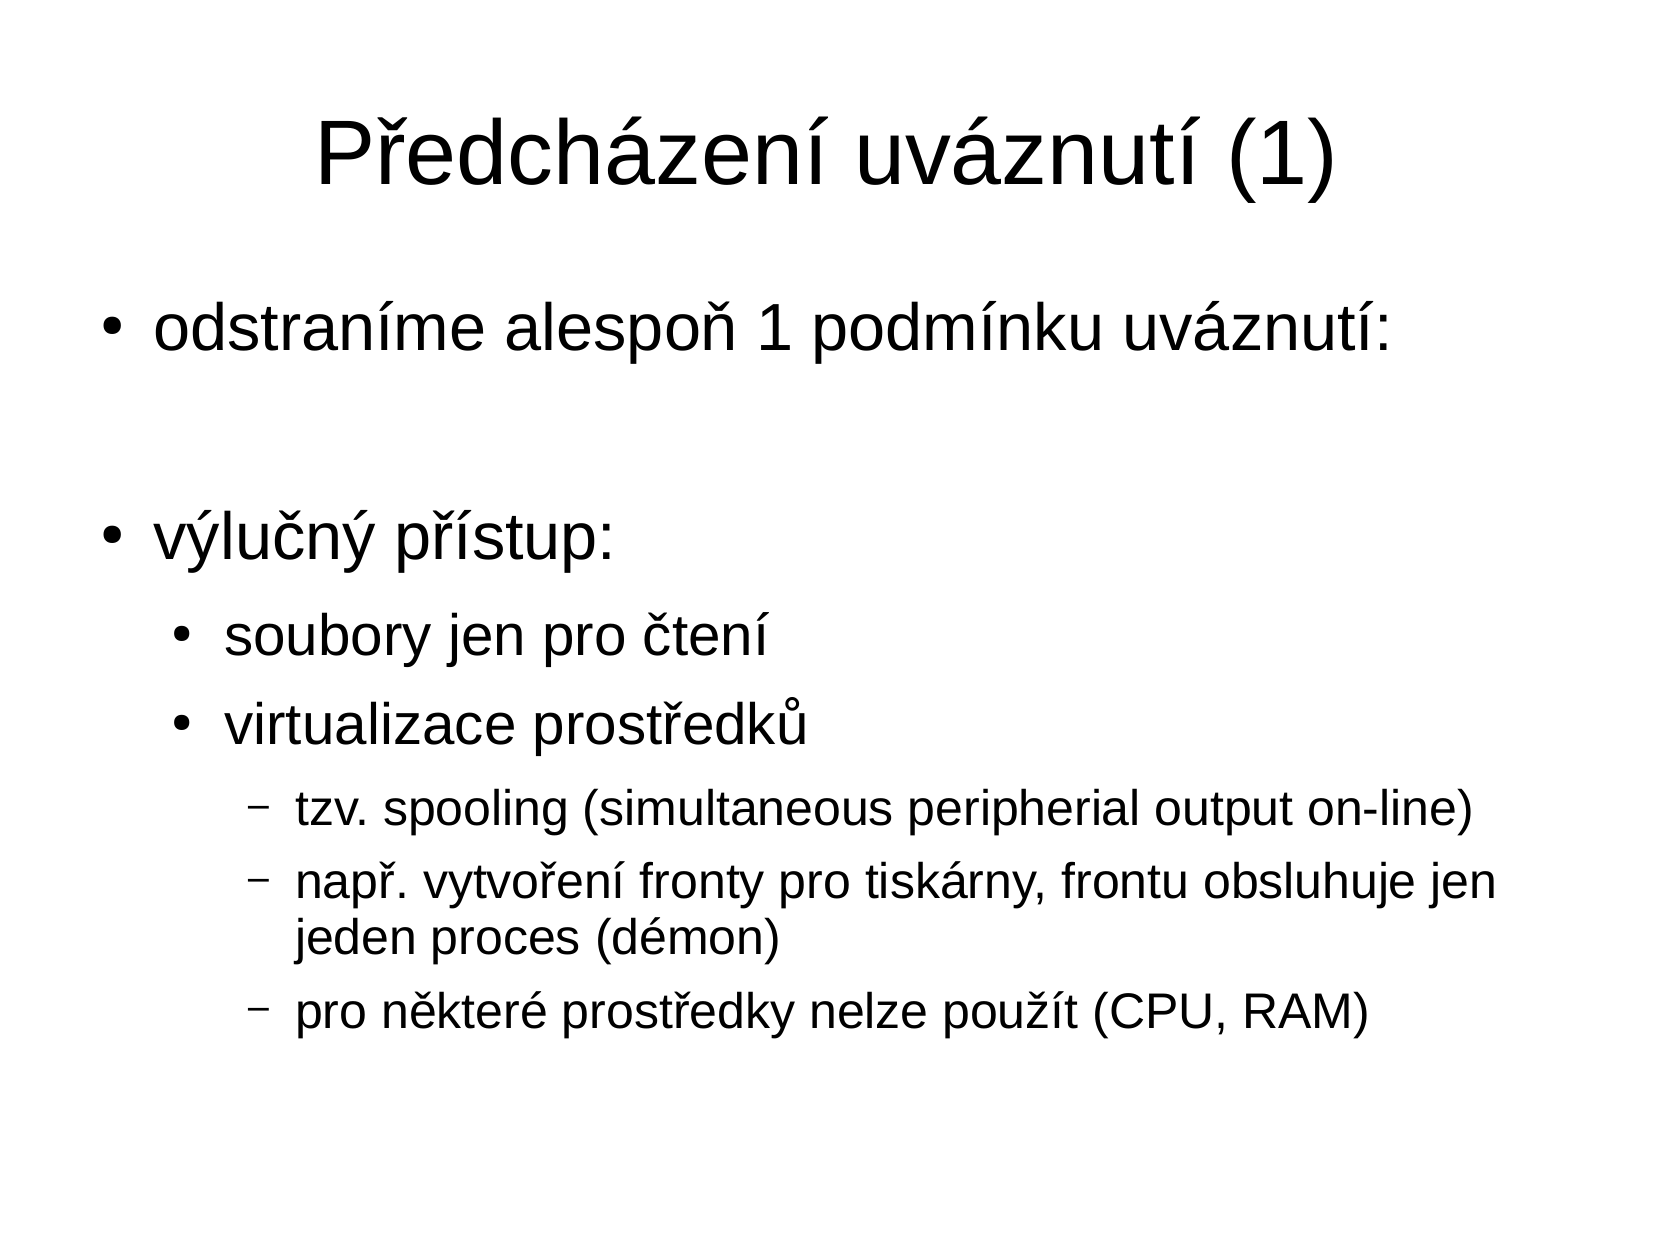

# Předcházení uváznutí (1)
odstraníme alespoň 1 podmínku uváznutí:
výlučný přístup:
soubory jen pro čtení
virtualizace prostředků
tzv. spooling (simultaneous peripherial output on-line)
např. vytvoření fronty pro tiskárny, frontu obsluhuje jen jeden proces (démon)
pro některé prostředky nelze použít (CPU, RAM)